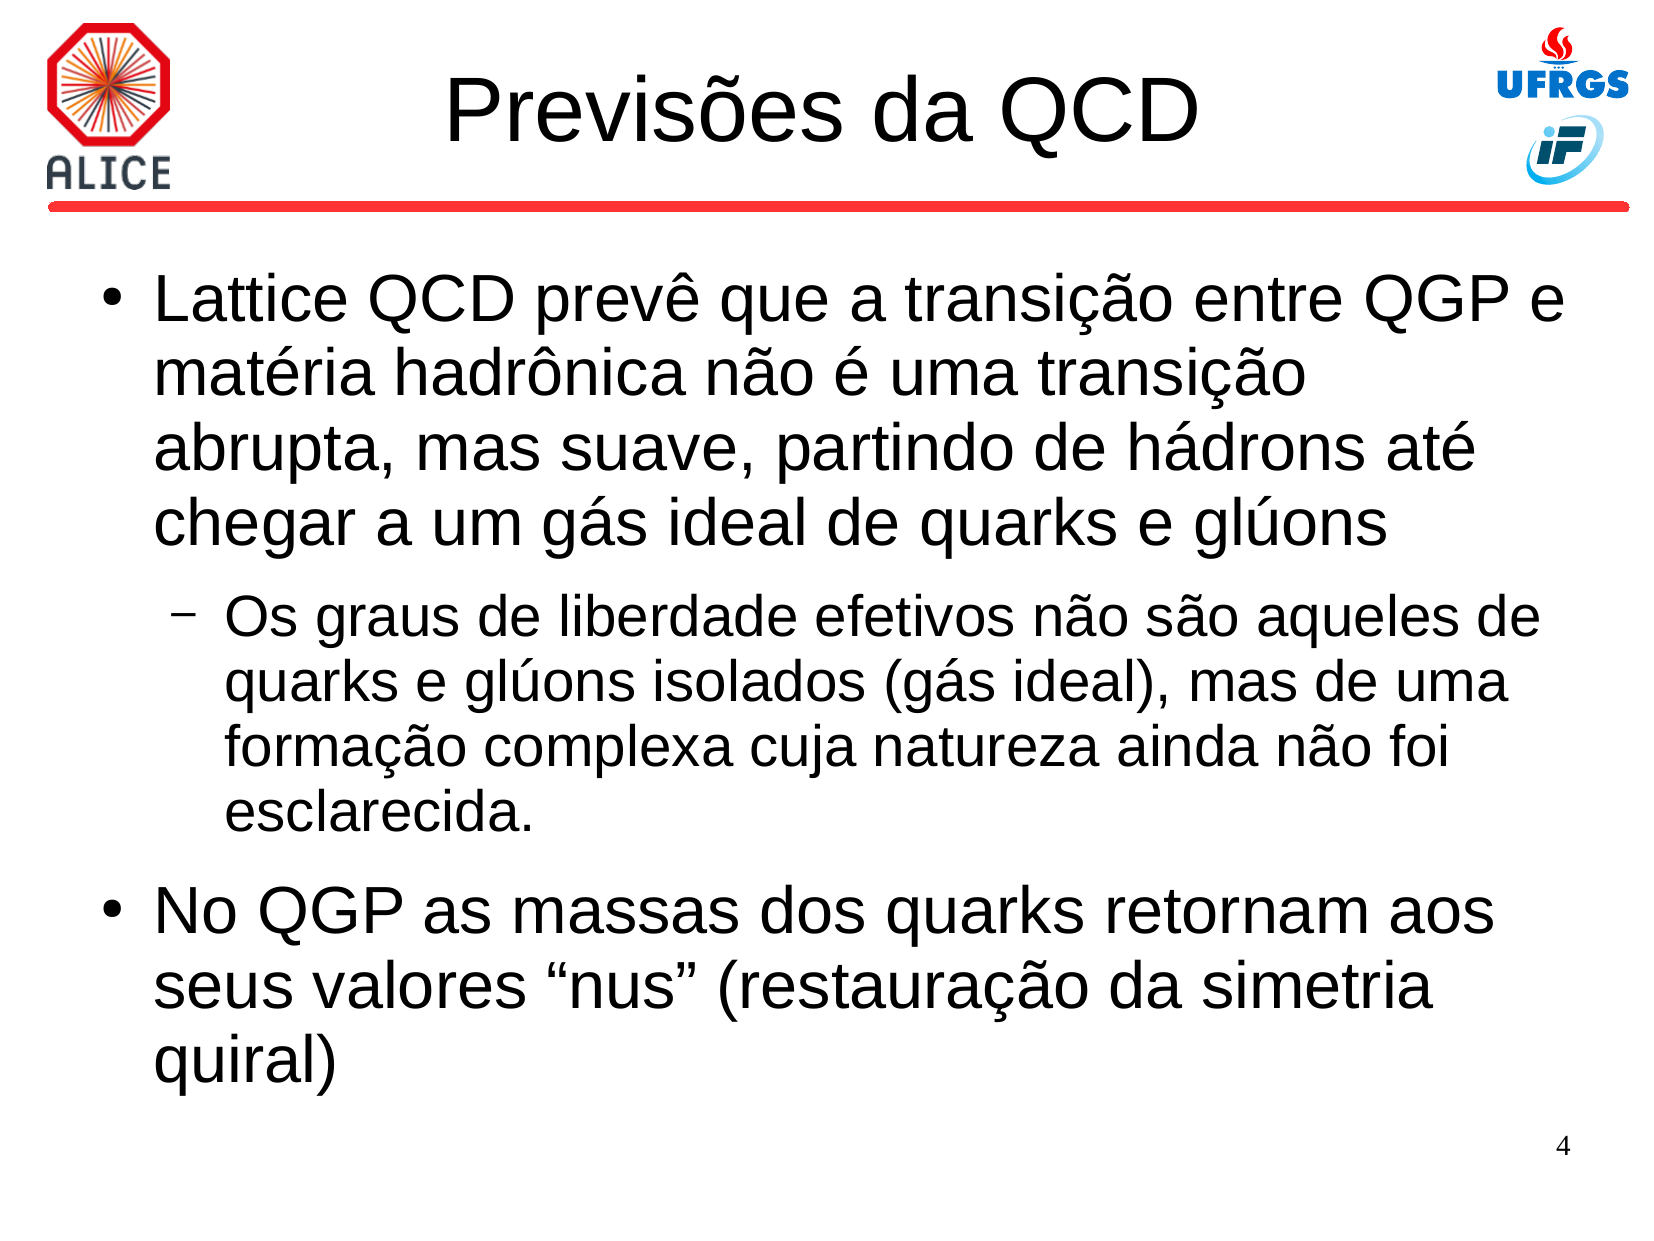

# Previsões da QCD
Lattice QCD prevê que a transição entre QGP e matéria hadrônica não é uma transição abrupta, mas suave, partindo de hádrons até chegar a um gás ideal de quarks e glúons
Os graus de liberdade efetivos não são aqueles de quarks e glúons isolados (gás ideal), mas de uma formação complexa cuja natureza ainda não foi esclarecida.
No QGP as massas dos quarks retornam aos seus valores “nus” (restauração da simetria quiral)
4